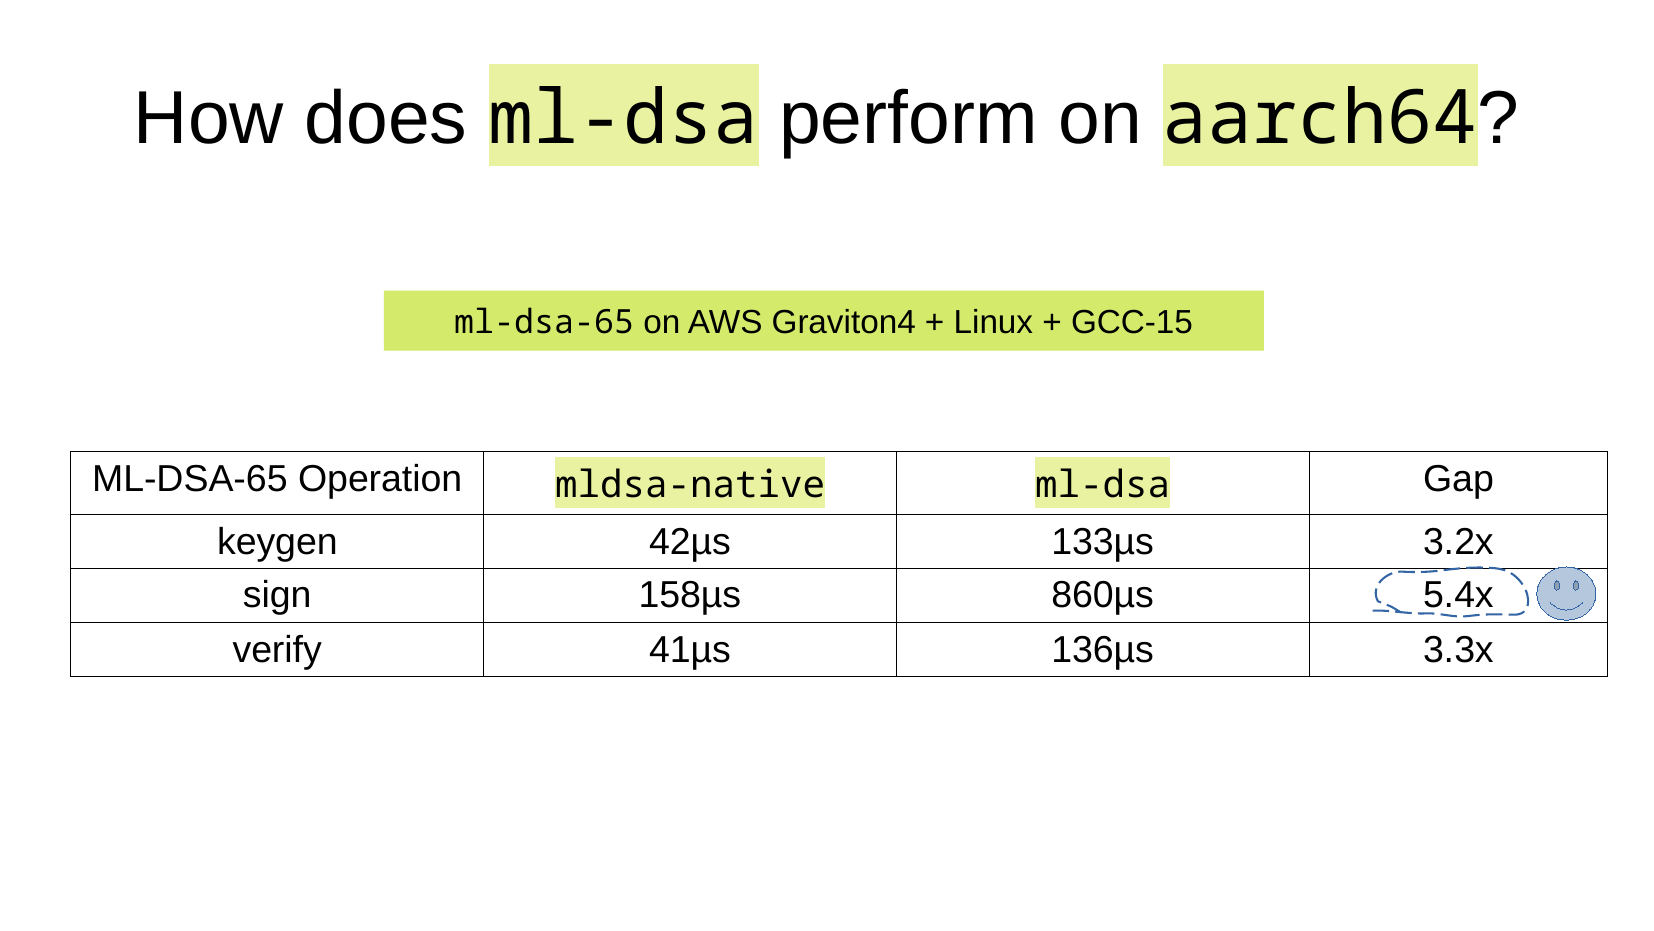

# How does ml-dsa perform on aarch64?
ml-dsa-65 on AWS Graviton4 + Linux + GCC-15
| ML-DSA-65 Operation | mldsa-native | ml-dsa | Gap |
| --- | --- | --- | --- |
| keygen | 42µs | 133µs | 3.2x |
| sign | 158µs | 860µs | 5.4x |
| verify | 41µs | 136µs | 3.3x |